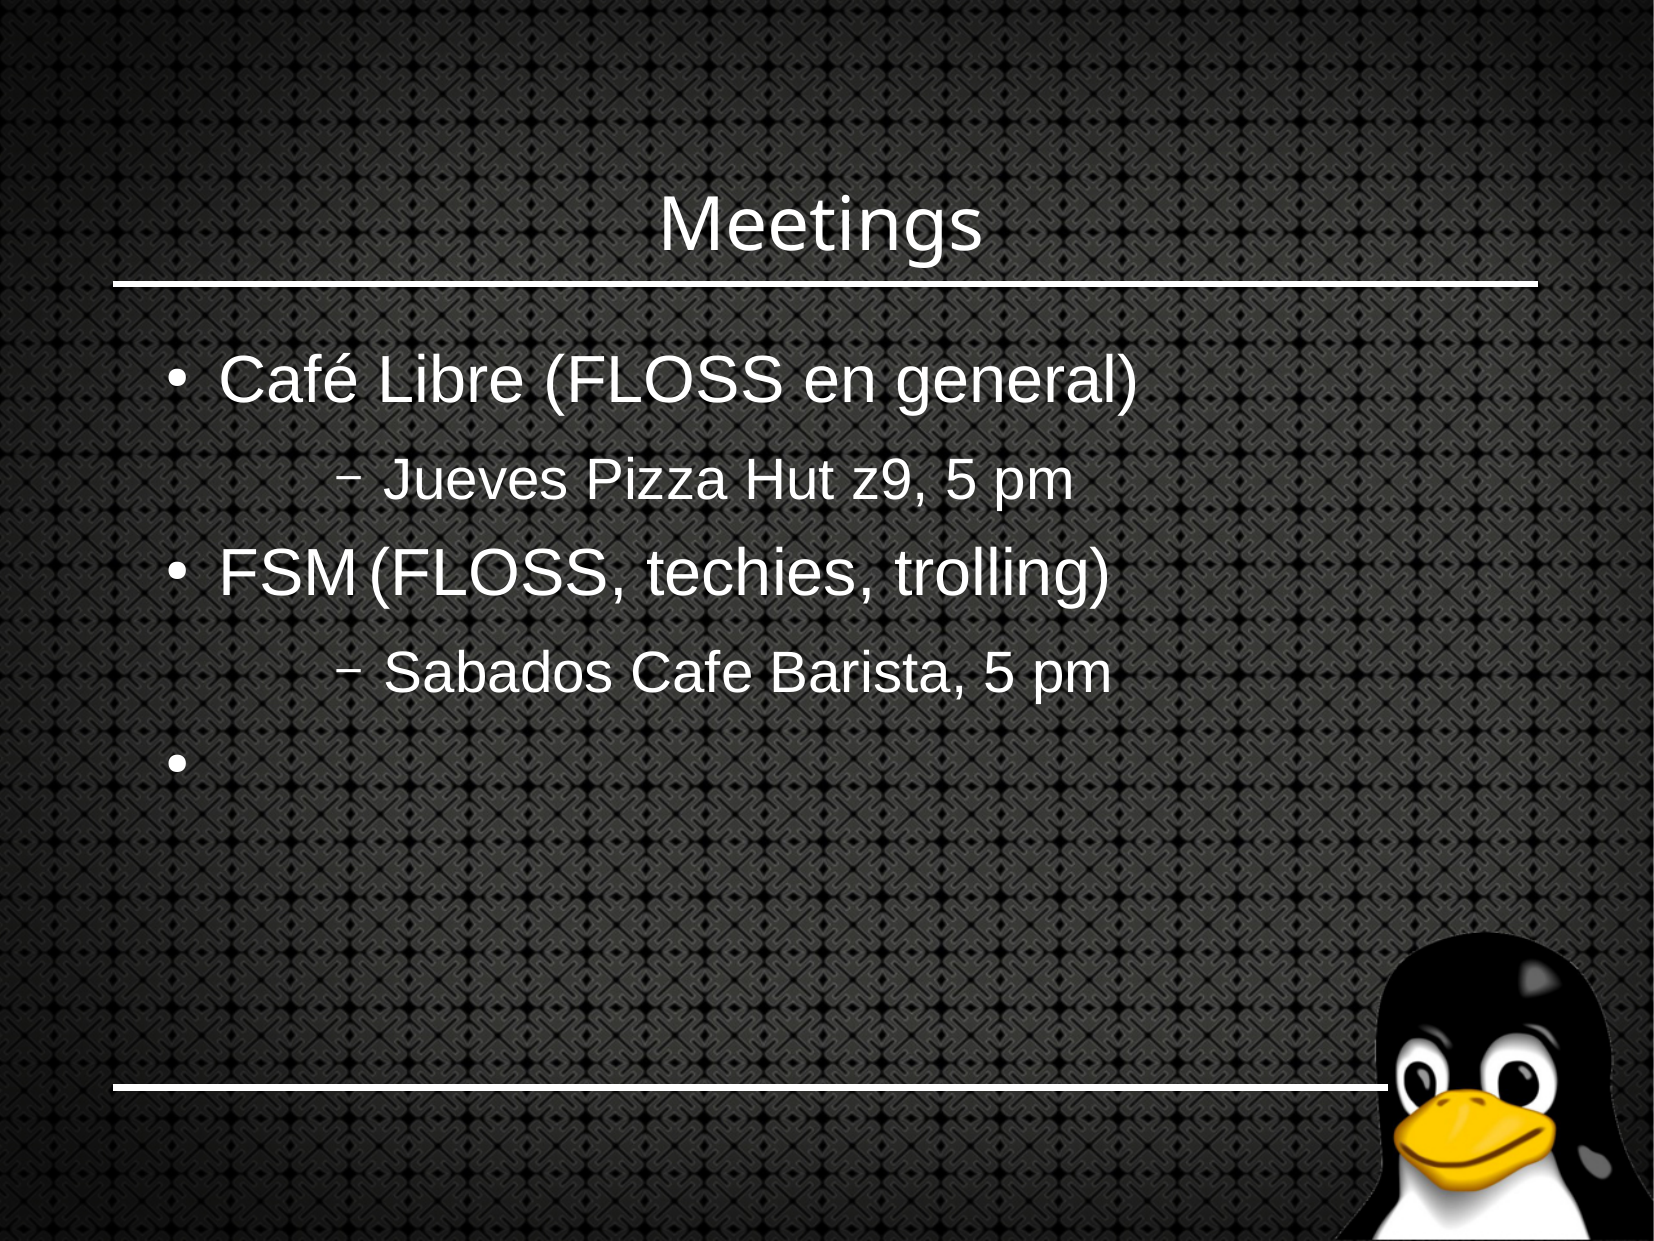

# Meetings
Café Libre (FLOSS en general)
Jueves Pizza Hut z9, 5 pm
FSM	(FLOSS, techies, trolling)
Sabados Cafe Barista, 5 pm